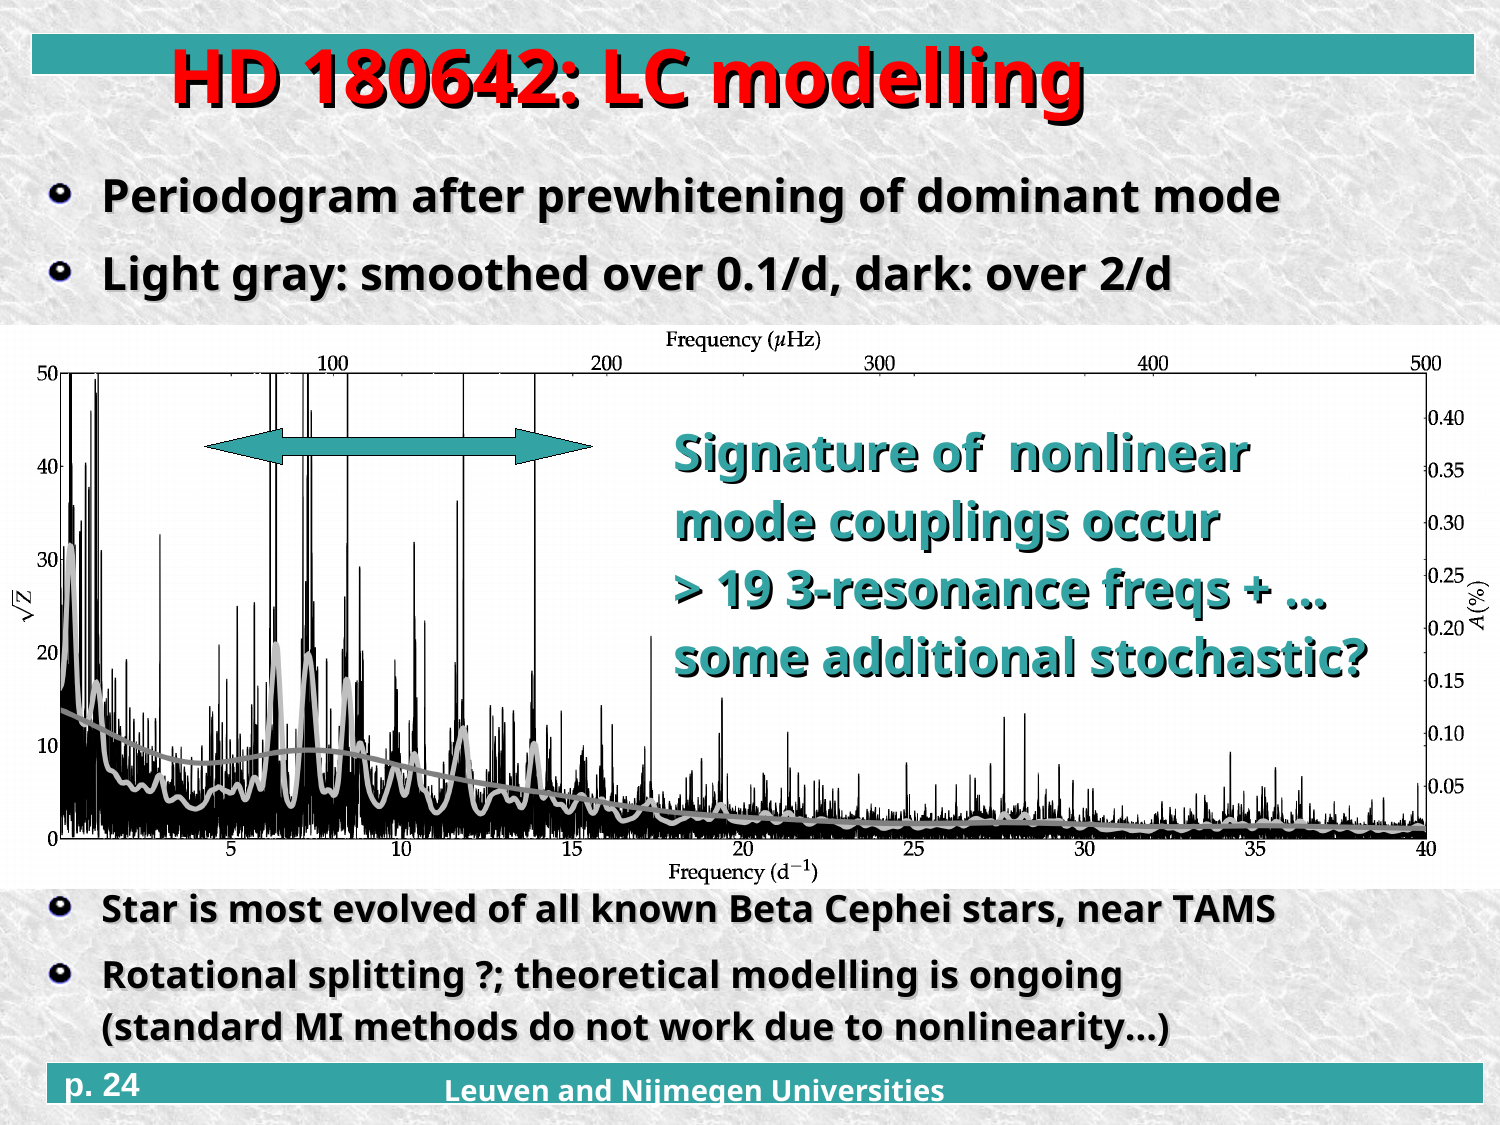

# HD 180642: LC modelling
Periodogram after prewhitening of dominant mode
Light gray: smoothed over 0.1/d, dark: over 2/d
Star is most evolved of all known Beta Cephei stars, near TAMS
Rotational splitting ?; theoretical modelling is ongoing
(standard MI methods do not work due to nonlinearity...)
Signature of nonlinear
mode couplings occur
> 19 3-resonance freqs + ...
some additional stochastic?